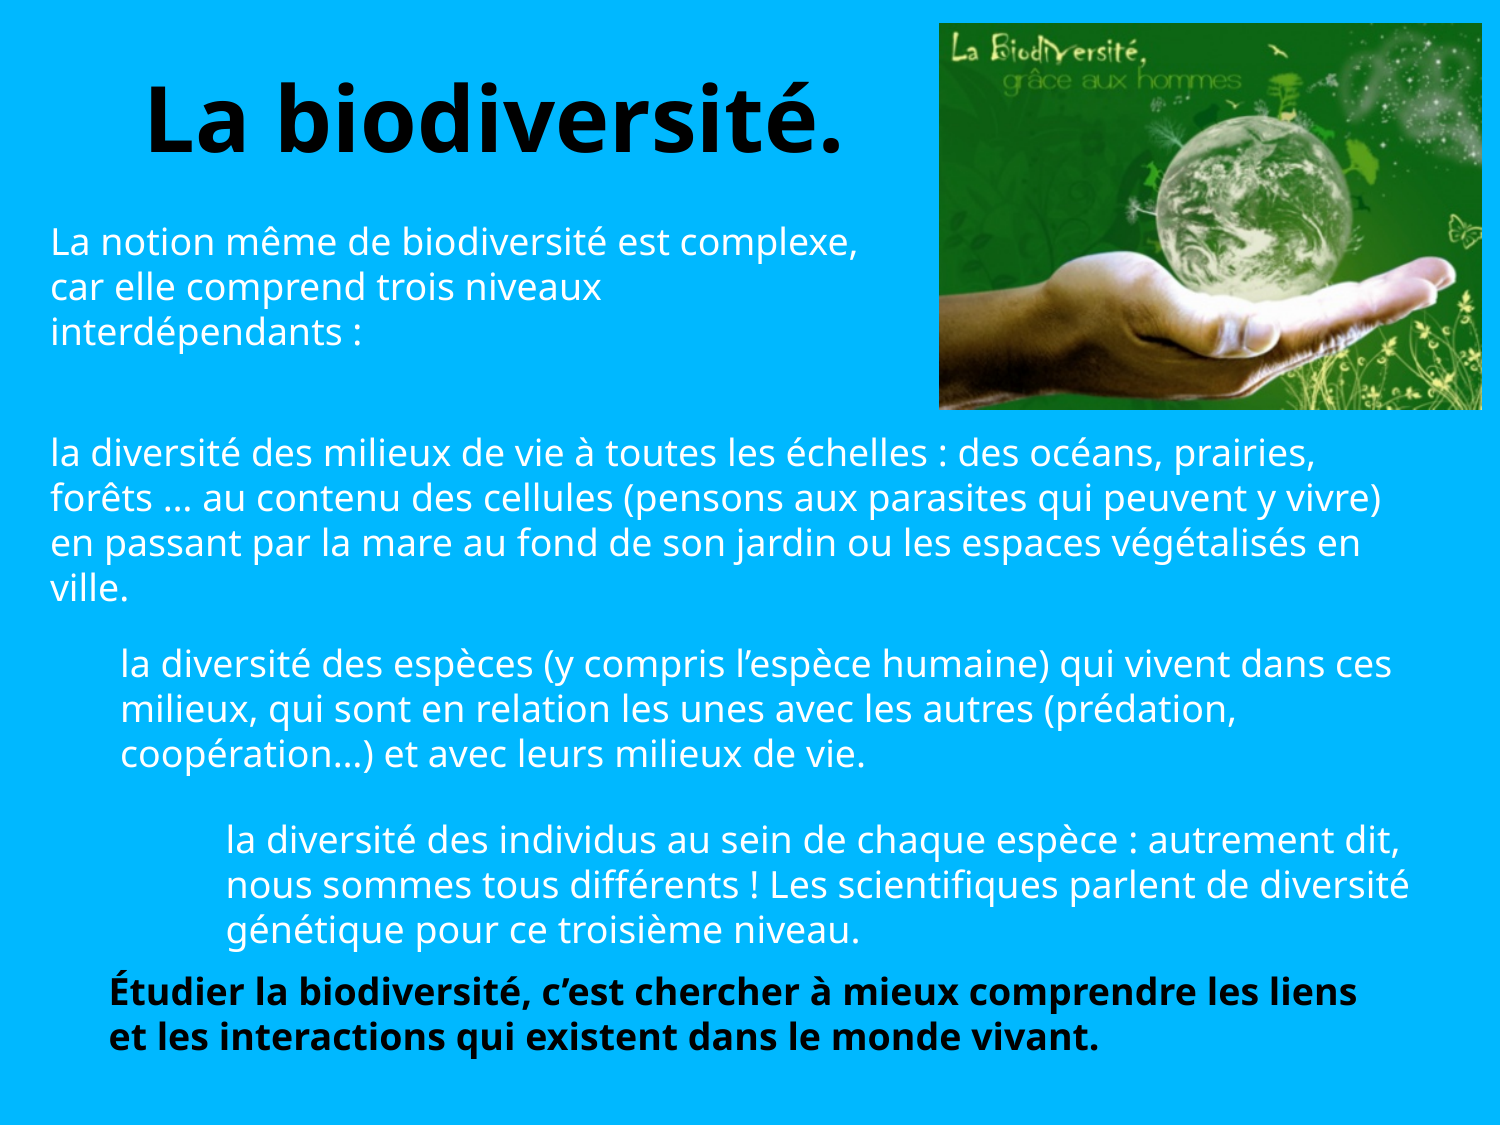

La biodiversité.
La notion même de biodiversité est complexe, car elle comprend trois niveaux interdépendants :
la diversité des milieux de vie à toutes les échelles : des océans, prairies, forêts … au contenu des cellules (pensons aux parasites qui peuvent y vivre) en passant par la mare au fond de son jardin ou les espaces végétalisés en ville.
la diversité des espèces (y compris l’espèce humaine) qui vivent dans ces milieux, qui sont en relation les unes avec les autres (prédation, coopération…) et avec leurs milieux de vie.
la diversité des individus au sein de chaque espèce : autrement dit, nous sommes tous différents ! Les scientifiques parlent de diversité génétique pour ce troisième niveau.
Étudier la biodiversité, c’est chercher à mieux comprendre les liens et les interactions qui existent dans le monde vivant.